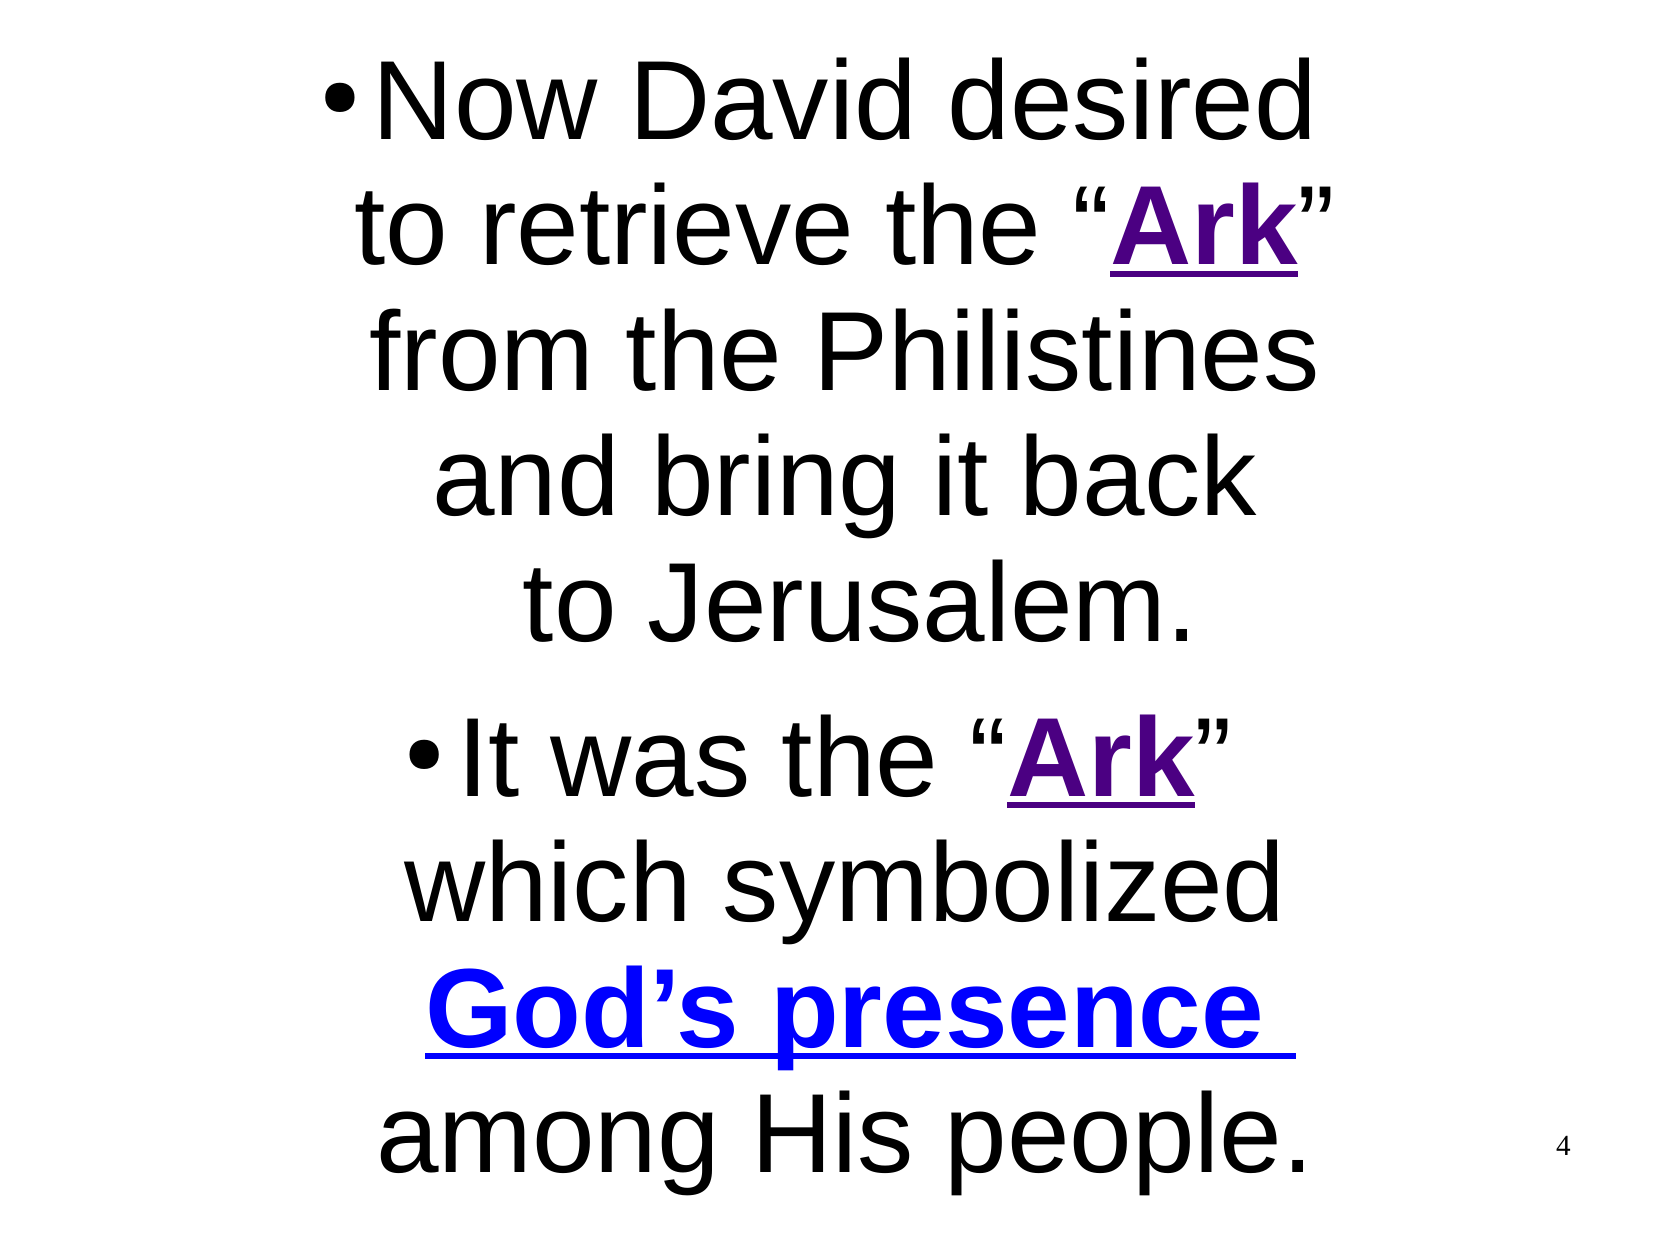

# Now David desired to retrieve the “Ark” from the Philistines and bring it back to Jerusalem.
It was the “Ark”
which symbolized
God’s presence
among His people.
4